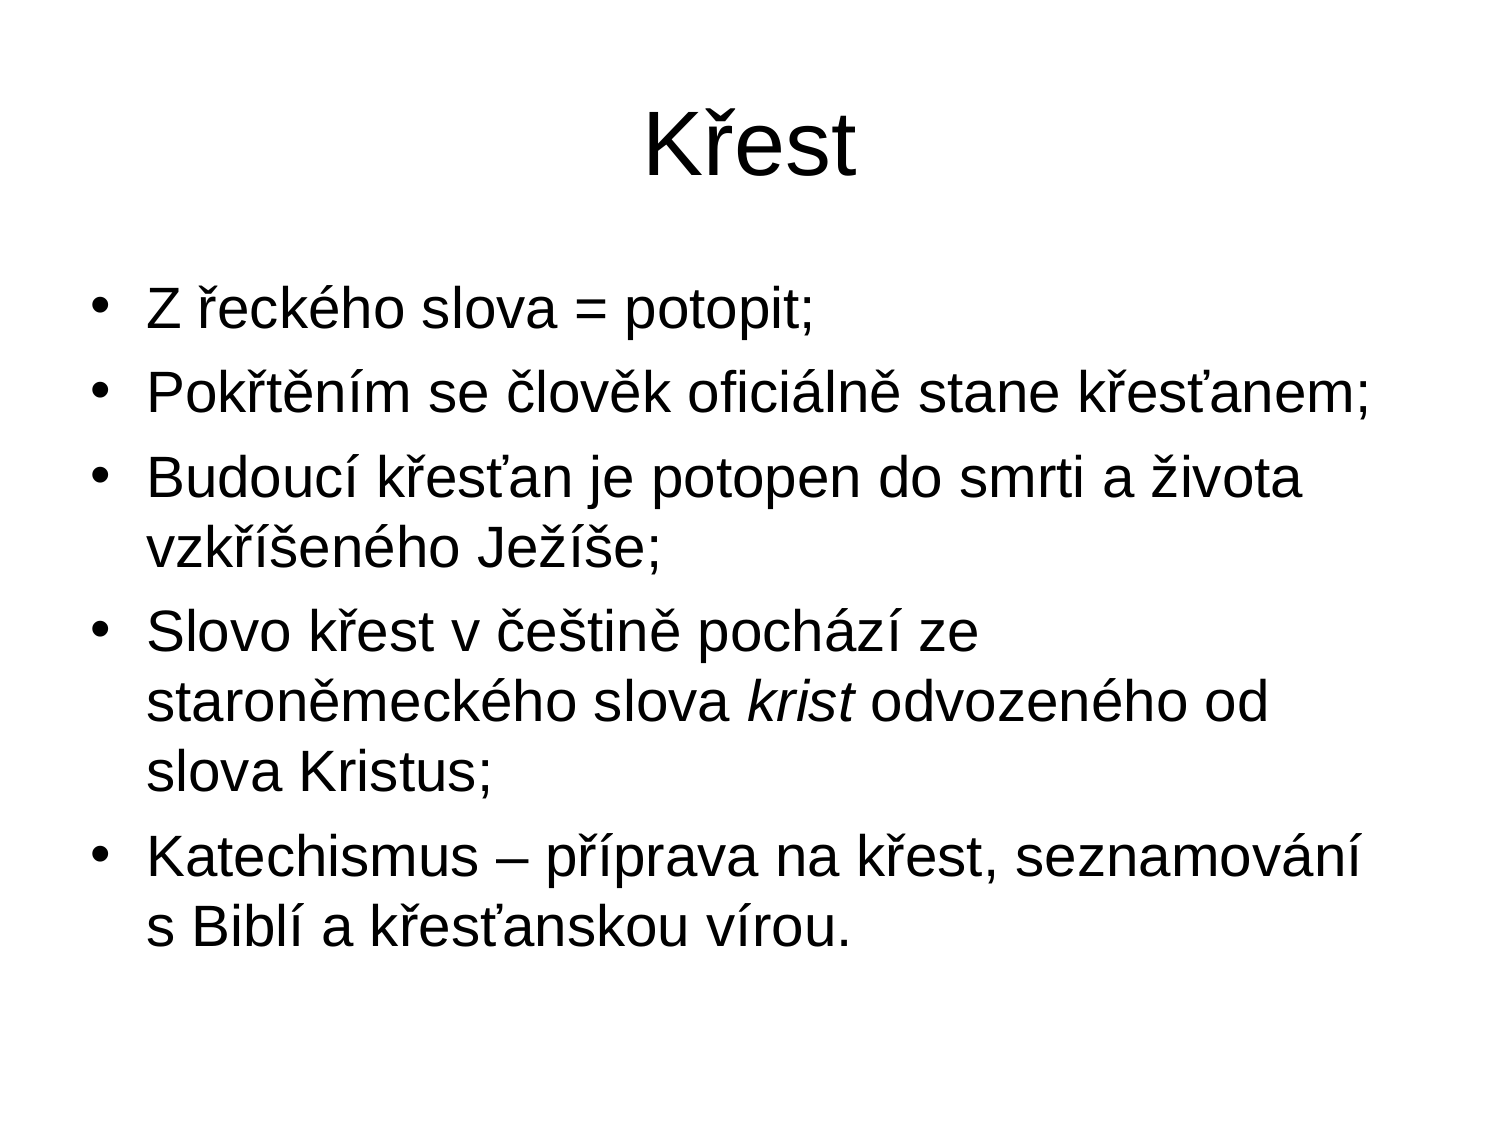

# Křest
Z řeckého slova = potopit;
Pokřtěním se člověk oficiálně stane křesťanem;
Budoucí křesťan je potopen do smrti a života vzkříšeného Ježíše;
Slovo křest v češtině pochází ze staroněmeckého slova krist odvozeného od slova Kristus;
Katechismus – příprava na křest, seznamování
s Biblí a křesťanskou vírou.